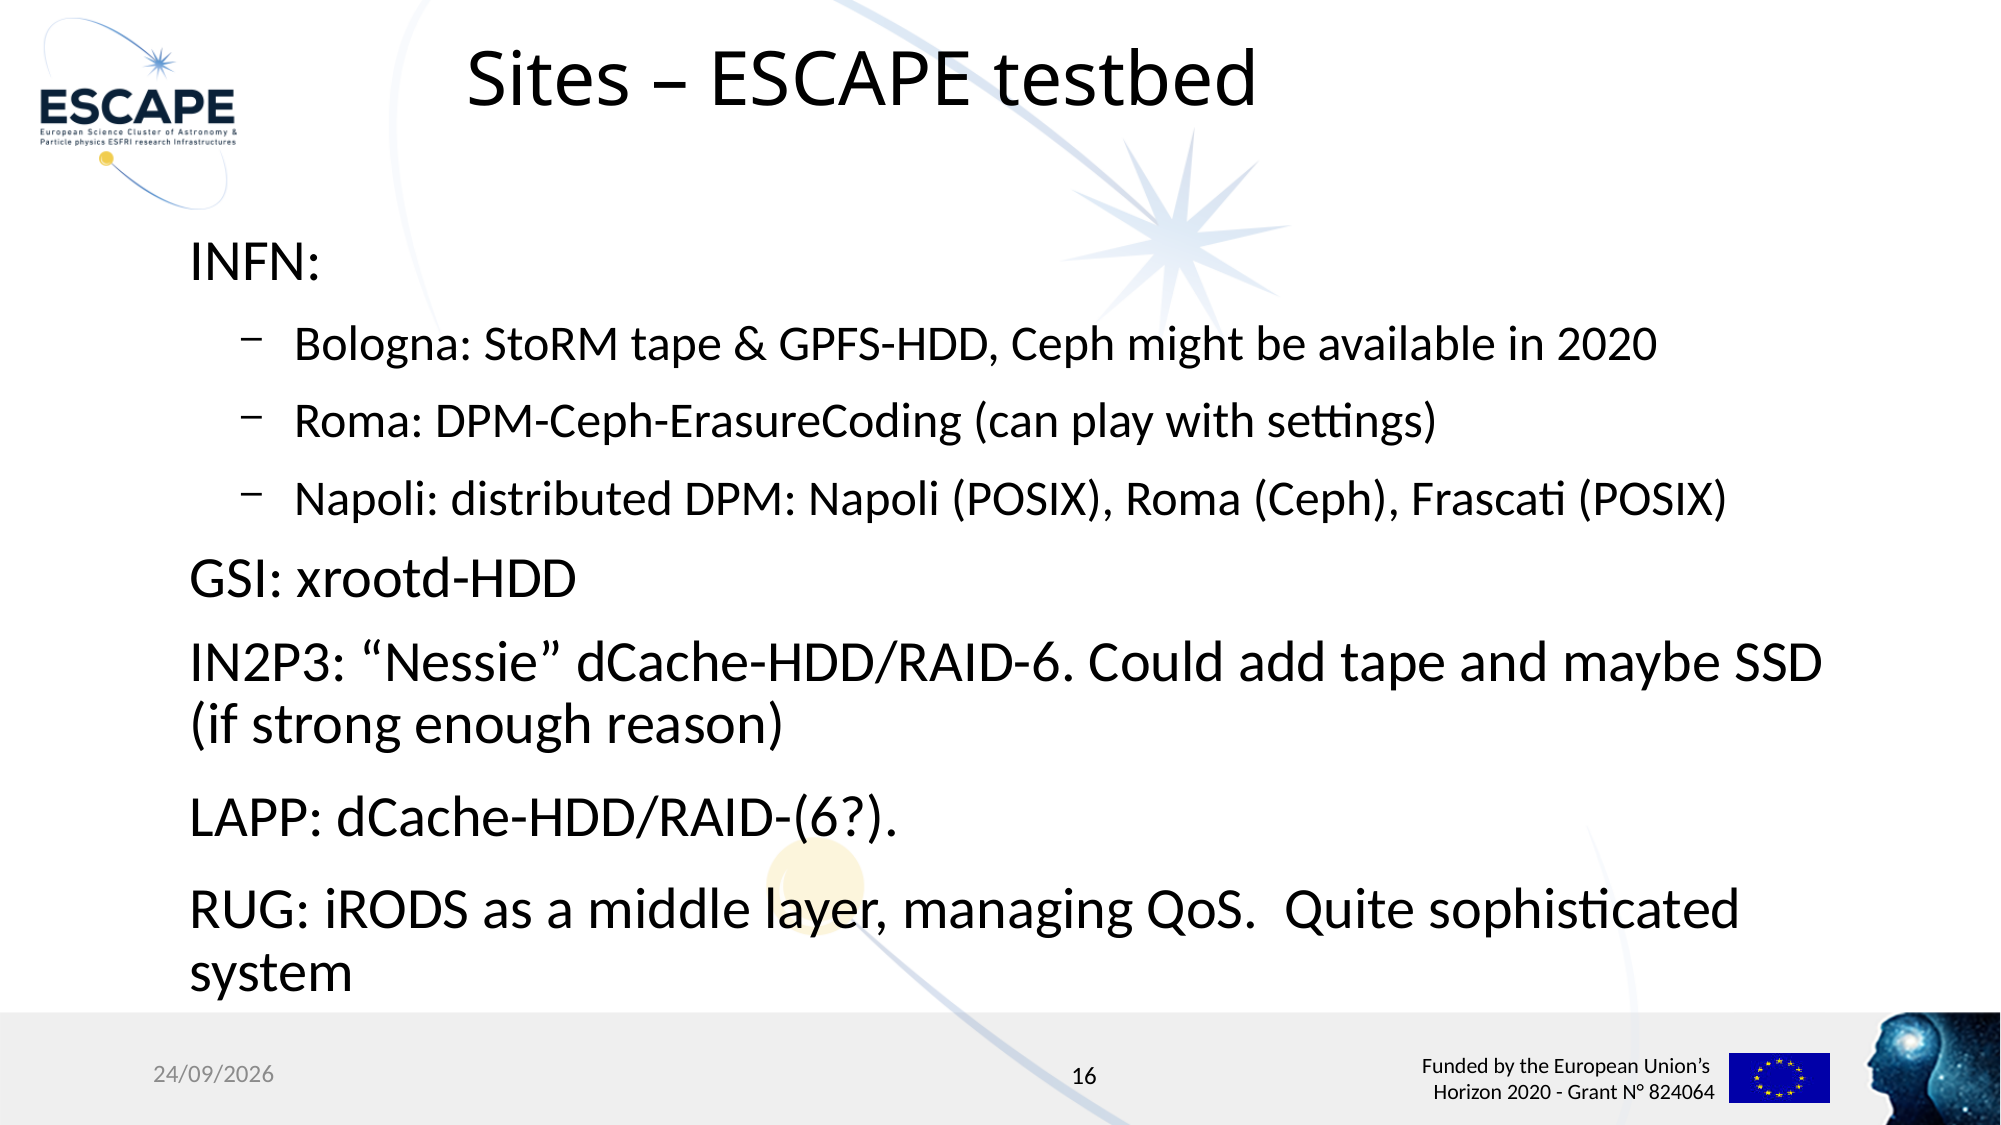

# Sites – ESCAPE testbed
INFN:
Bologna: StoRM tape & GPFS-HDD, Ceph might be available in 2020
Roma: DPM-Ceph-ErasureCoding (can play with settings)
Napoli: distributed DPM: Napoli (POSIX), Roma (Ceph), Frascati (POSIX)
GSI: xrootd-HDD
IN2P3: “Nessie” dCache-HDD/RAID-6. Could add tape and maybe SSD (if strong enough reason)
LAPP: dCache-HDD/RAID-(6?).
RUG: iRODS as a middle layer, managing QoS. Quite sophisticated system